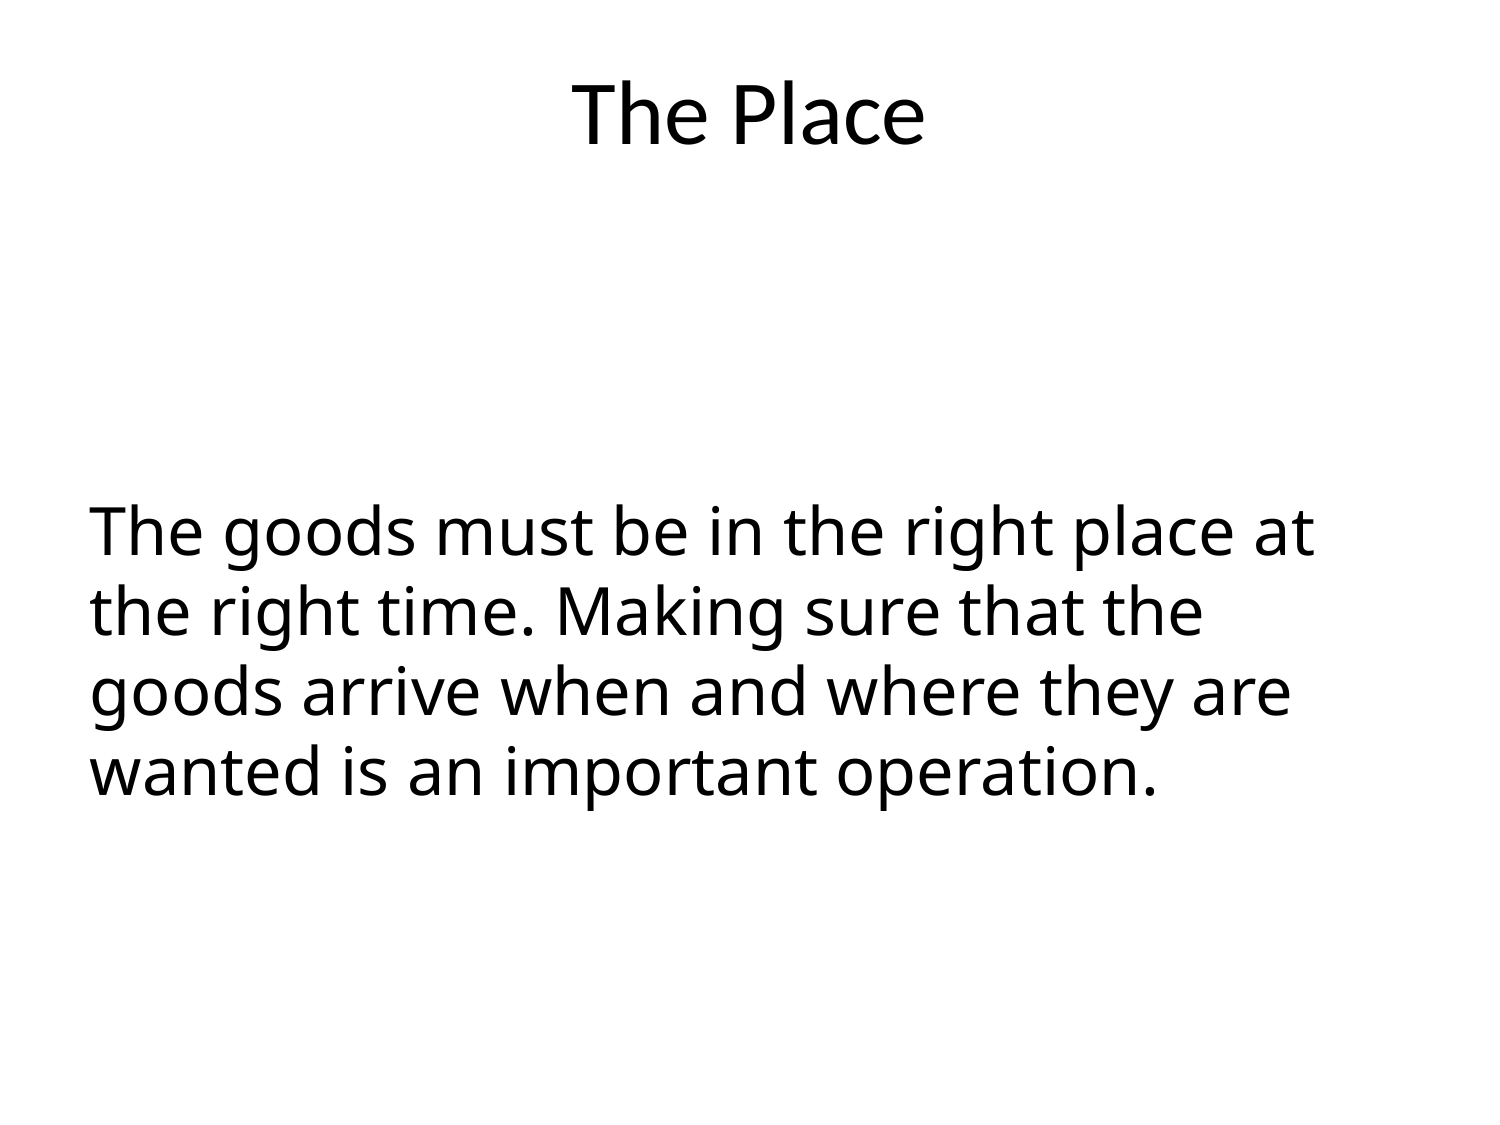

# The Place
The goods must be in the right place at the right time. Making sure that the goods arrive when and where they are wanted is an important operation.